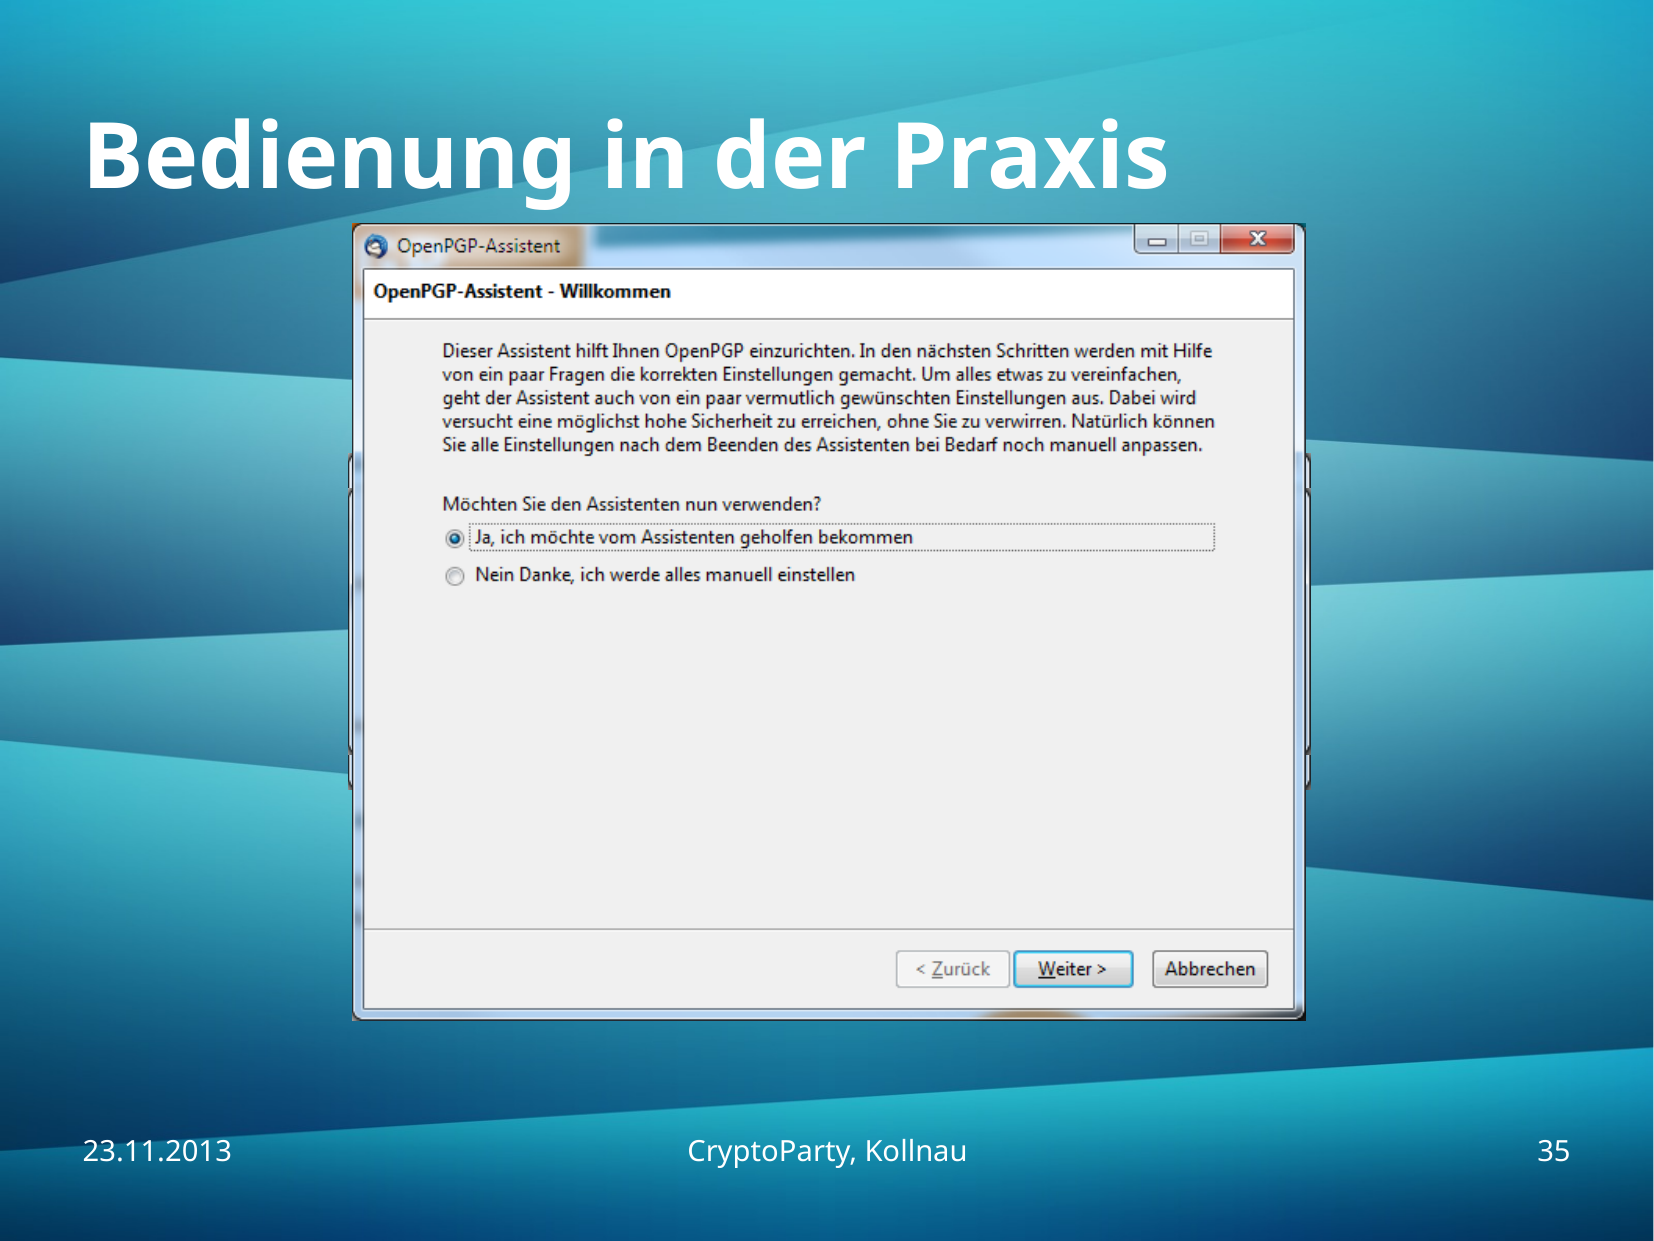

# Bedienung in der Praxis
23.11.2013
CryptoParty, Kollnau
35